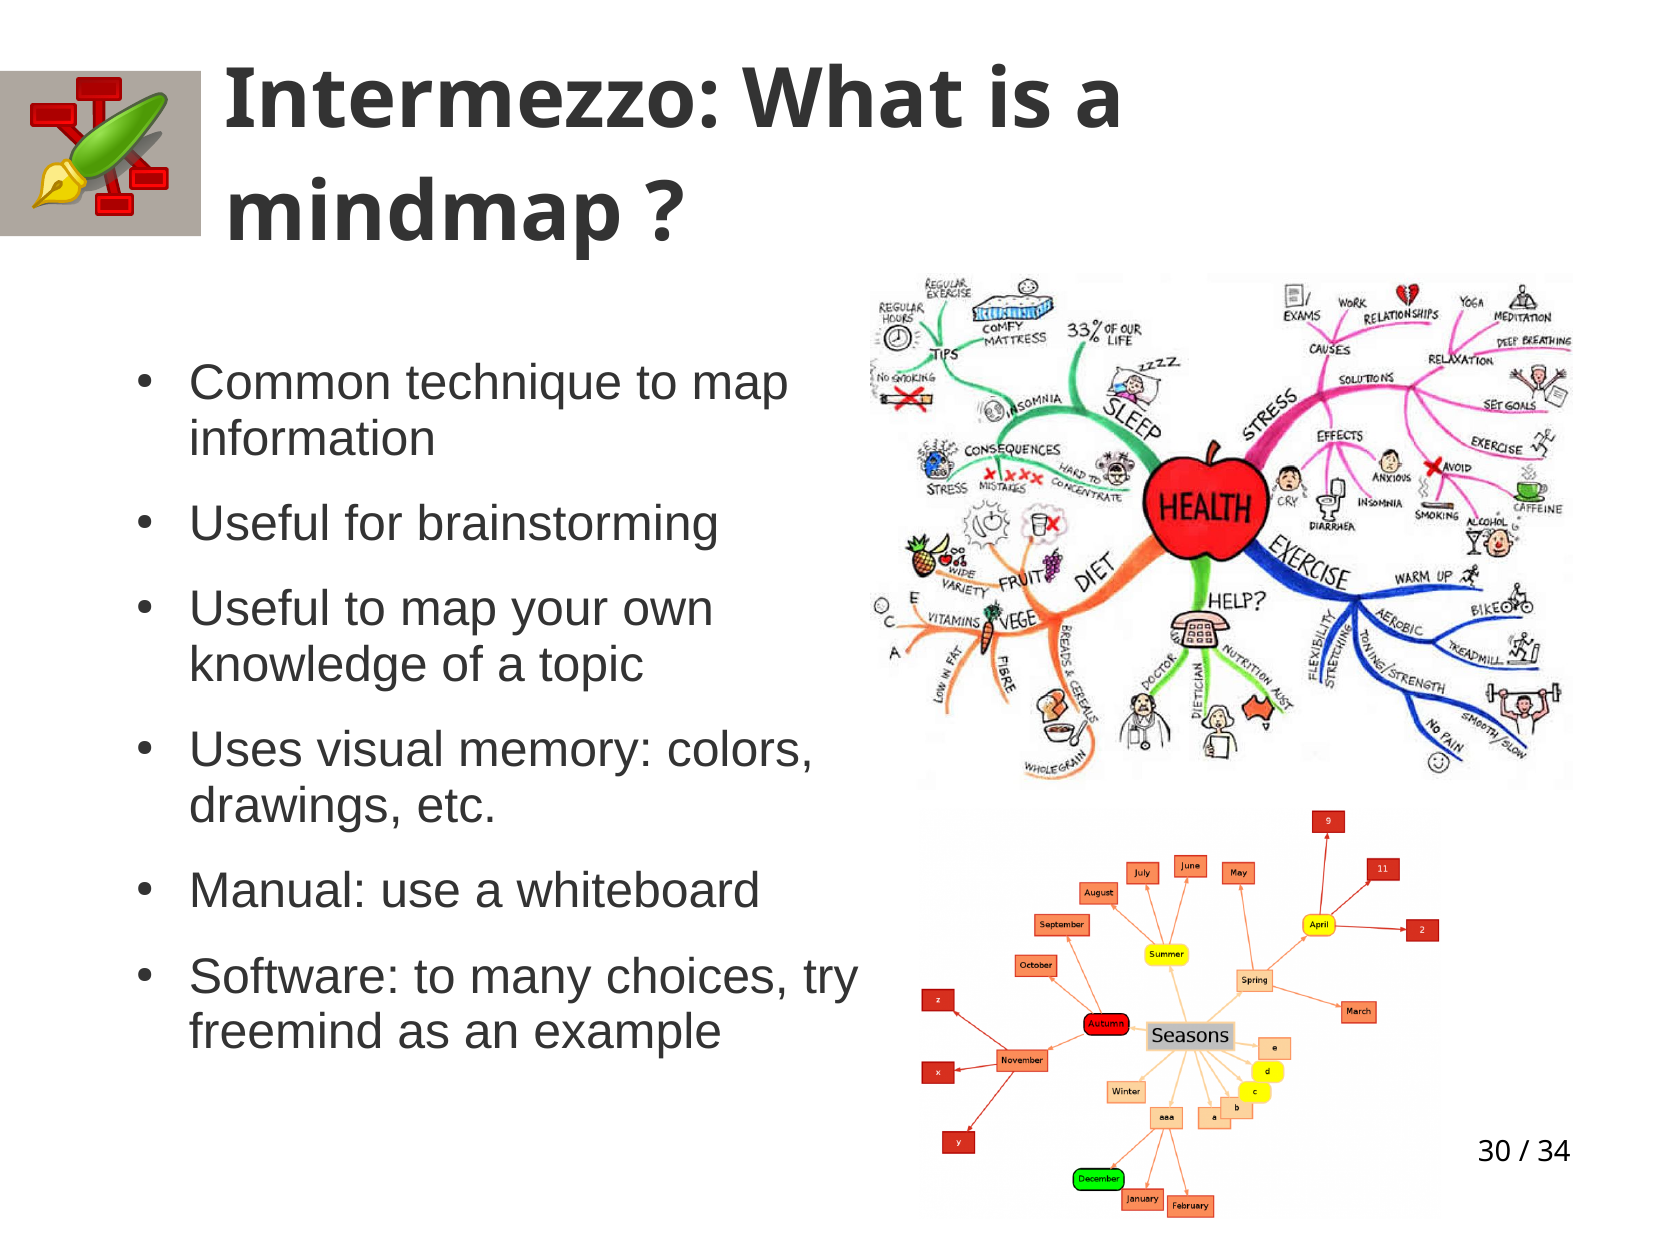

# Intermezzo: What is a mindmap ?
Common technique to map information
Useful for brainstorming
Useful to map your own knowledge of a topic
Uses visual memory: colors, drawings, etc.
Manual: use a whiteboard
Software: to many choices, try freemind as an example
30